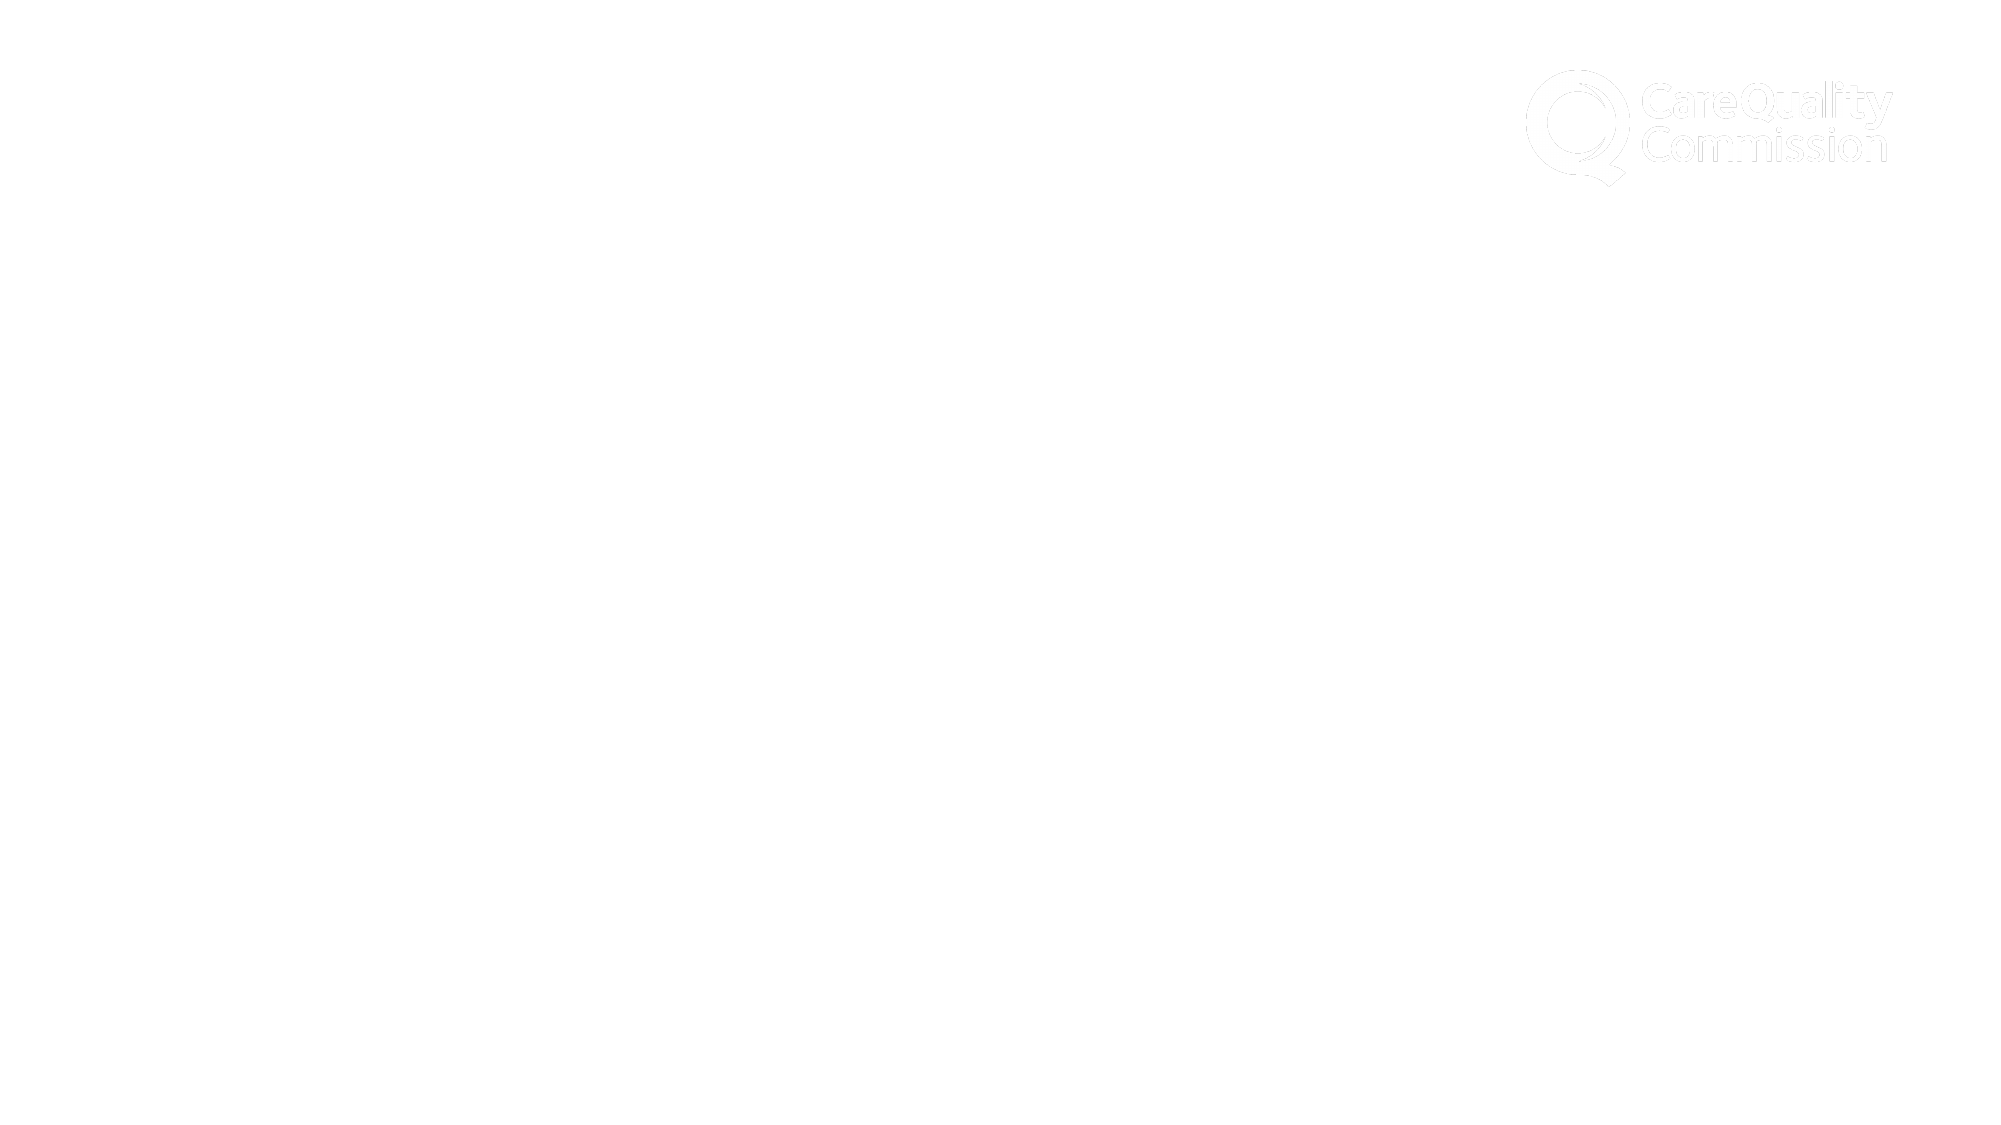

# Balanced score card CQC Business Plan 2025/26 draft measures Item 5.4 CM/09/25/54 Annex A Month 4 | July 2025